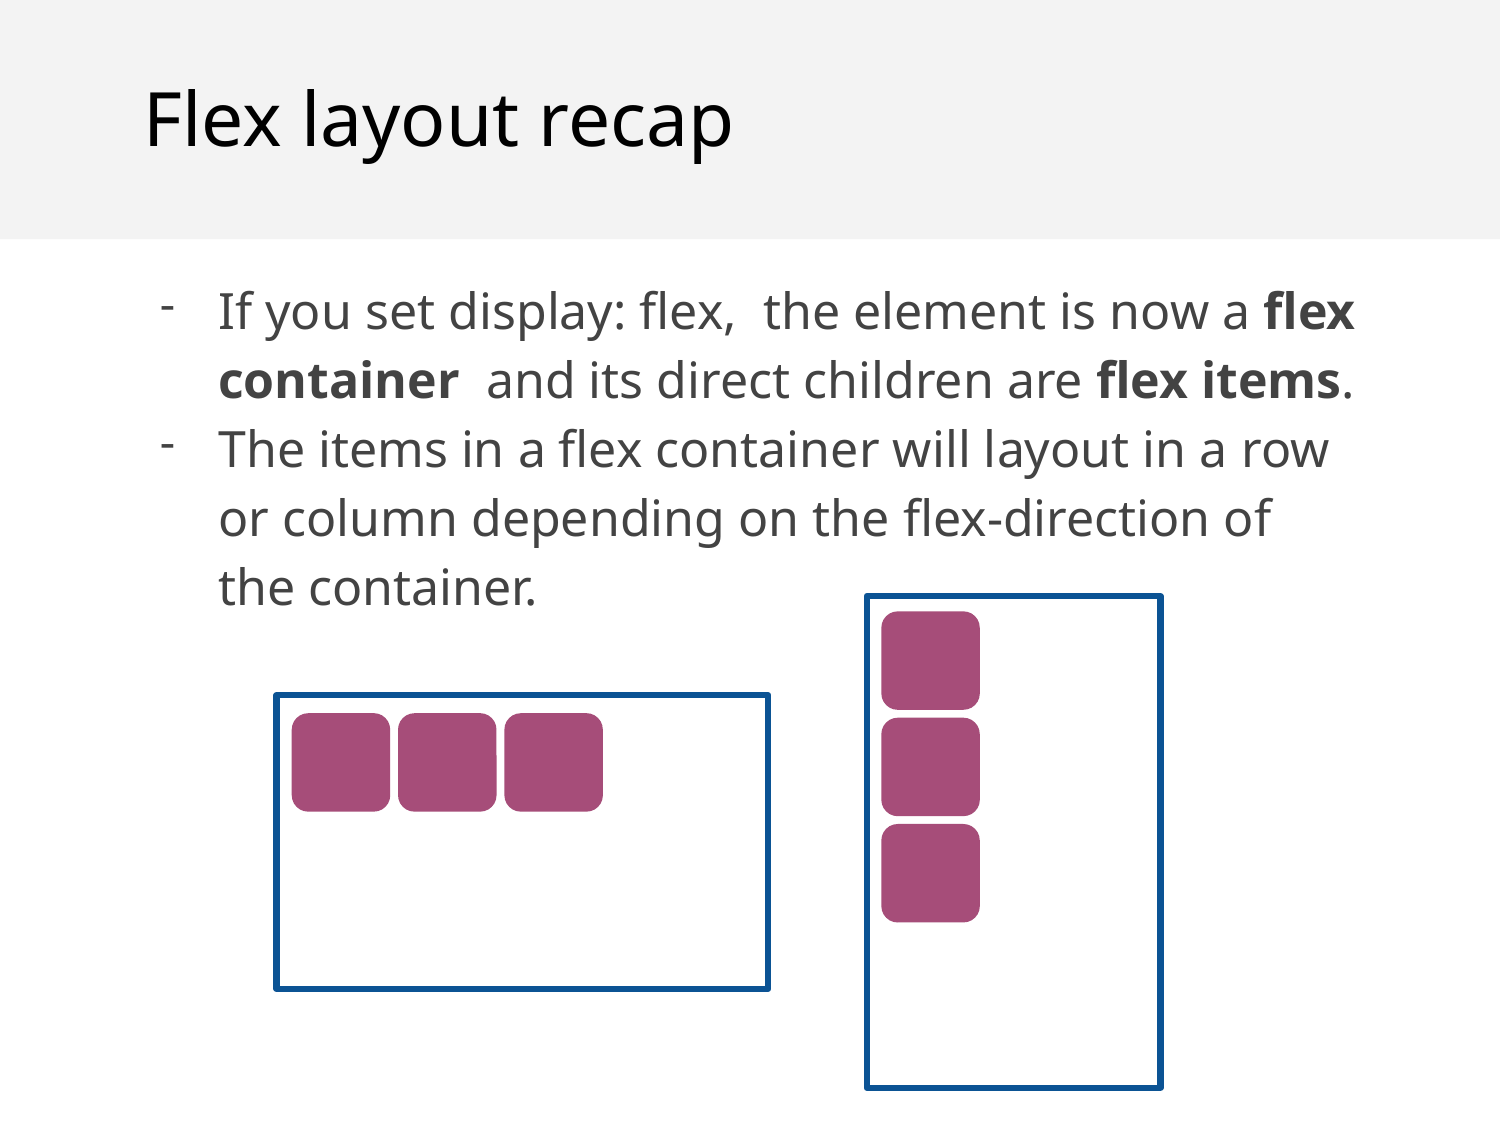

# Flex layout recap
If you set display: flex, the element is now a flex container and its direct children are flex items.
The items in a flex container will layout in a row or column depending on the flex-direction of the container.